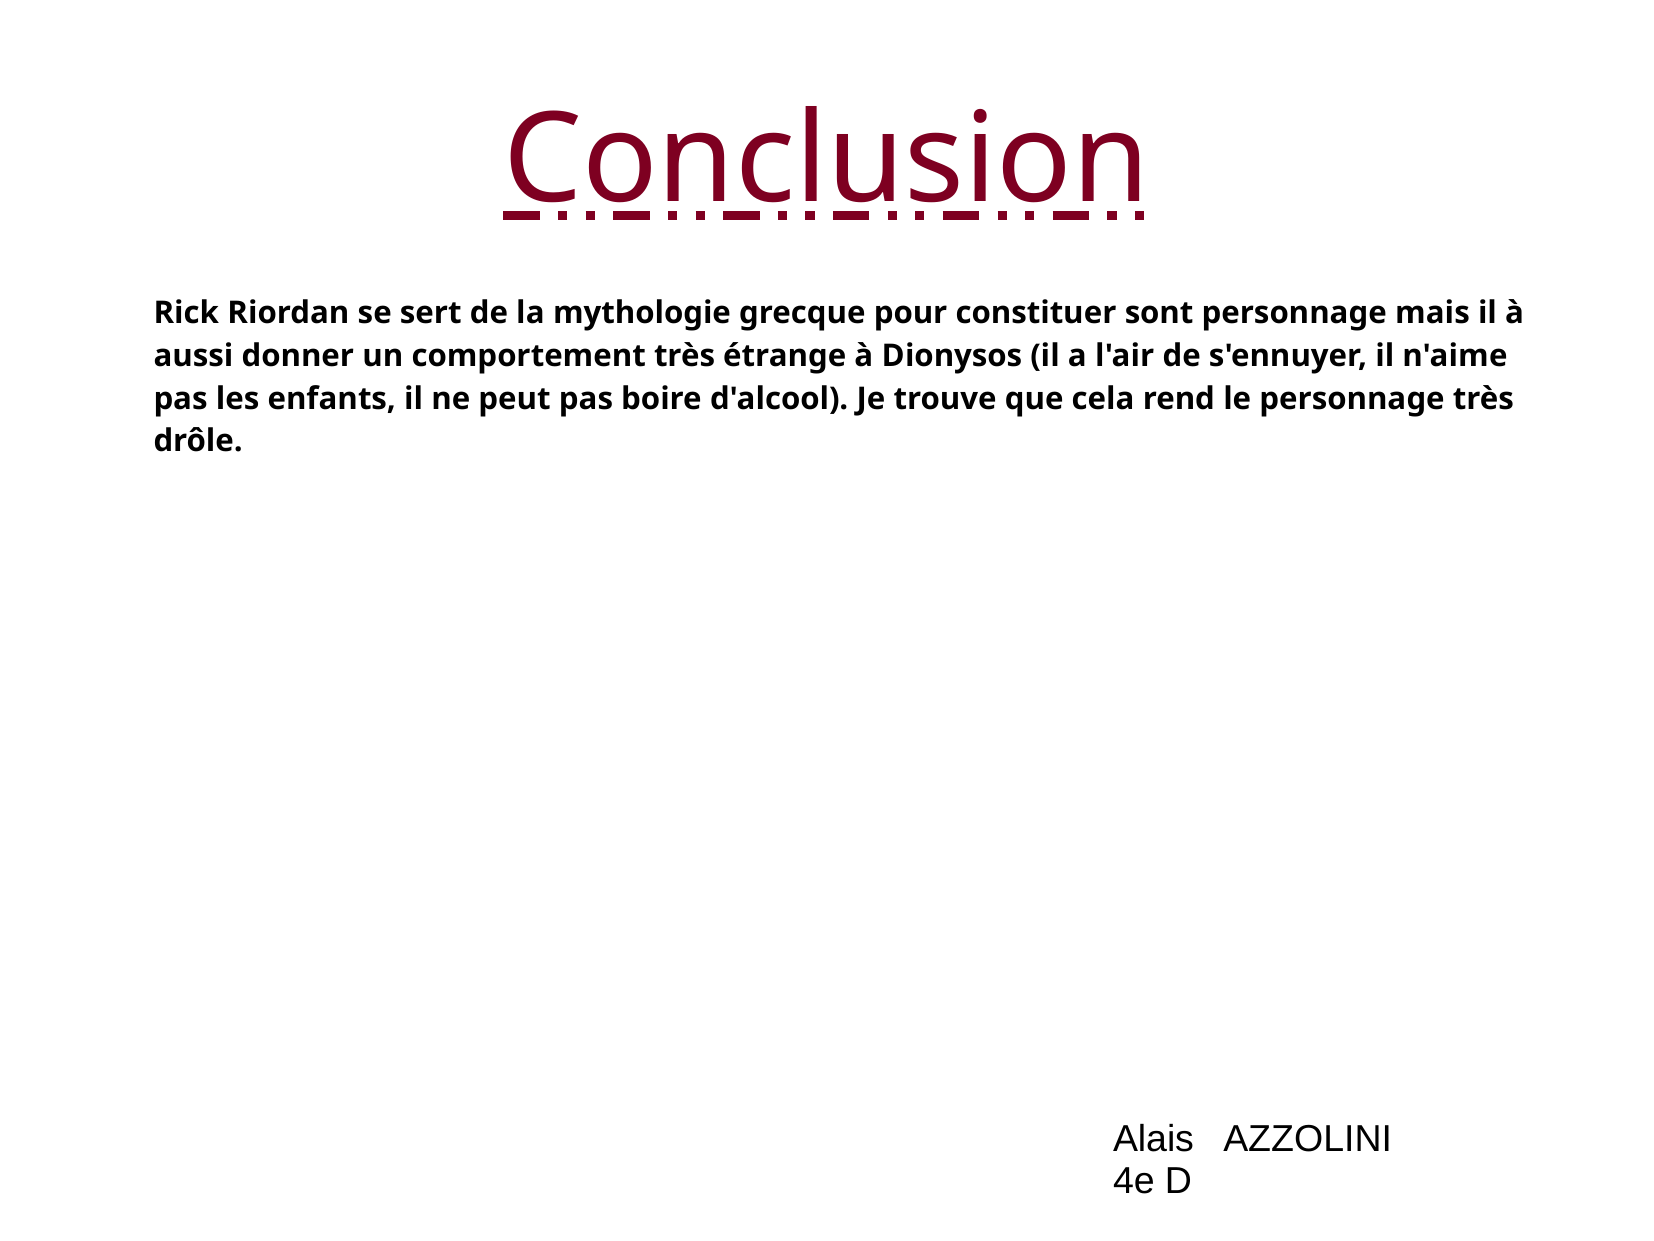

# Conclusion
Rick Riordan se sert de la mythologie grecque pour constituer sont personnage mais il à aussi donner un comportement très étrange à Dionysos (il a l'air de s'ennuyer, il n'aime pas les enfants, il ne peut pas boire d'alcool). Je trouve que cela rend le personnage très drôle.
Alais AZZOLINI
4e D